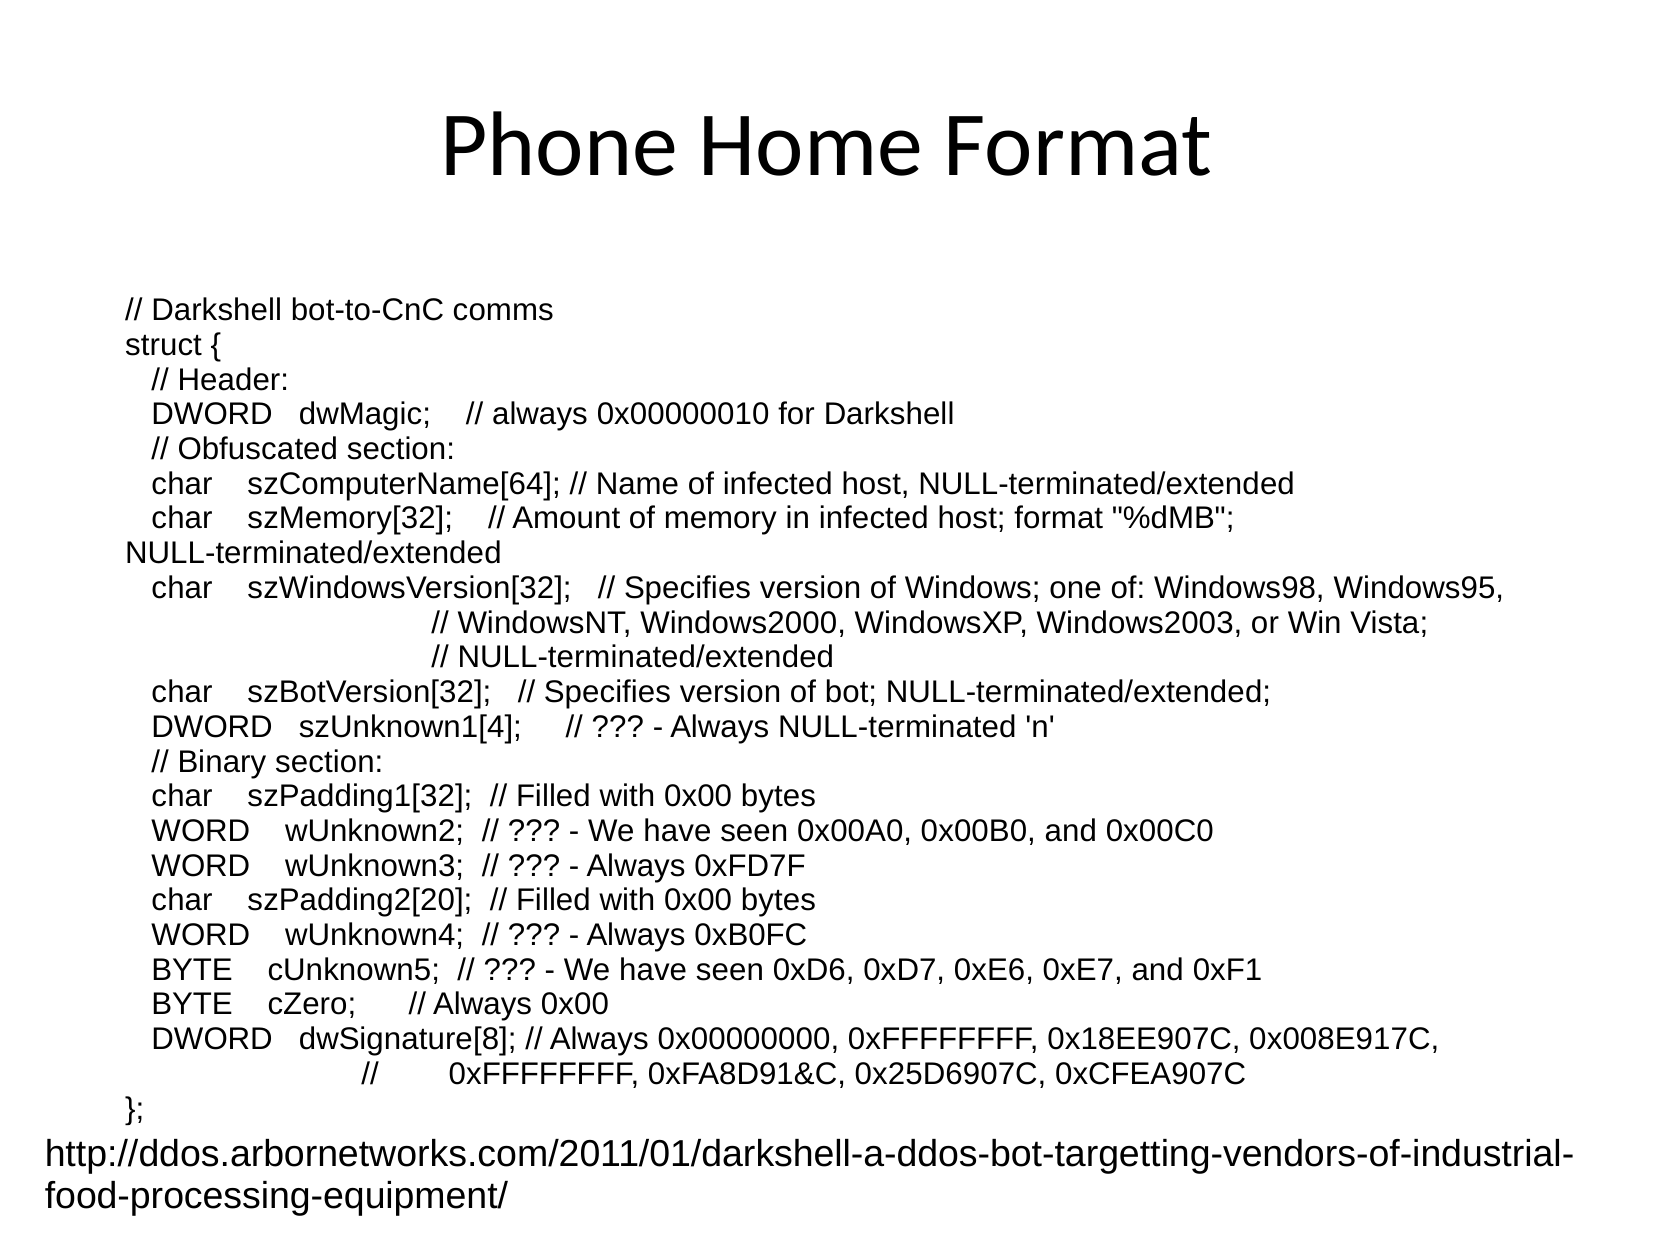

# Phone Home Format
// Darkshell bot-to-CnC comms
struct {
 // Header:
 DWORD dwMagic; // always 0x00000010 for Darkshell
 // Obfuscated section:
 char szComputerName[64]; // Name of infected host, NULL-terminated/extended
 char szMemory[32]; // Amount of memory in infected host; format "%dMB"; NULL-terminated/extended
 char szWindowsVersion[32]; // Specifies version of Windows; one of: Windows98, Windows95,
 // WindowsNT, Windows2000, WindowsXP, Windows2003, or Win Vista;
 // NULL-terminated/extended
 char szBotVersion[32]; // Specifies version of bot; NULL-terminated/extended;
 DWORD szUnknown1[4]; // ??? - Always NULL-terminated 'n'
 // Binary section:
 char szPadding1[32]; // Filled with 0x00 bytes
 WORD wUnknown2; // ??? - We have seen 0x00A0, 0x00B0, and 0x00C0
 WORD wUnknown3; // ??? - Always 0xFD7F
 char szPadding2[20]; // Filled with 0x00 bytes
 WORD wUnknown4; // ??? - Always 0xB0FC
 BYTE cUnknown5; // ??? - We have seen 0xD6, 0xD7, 0xE6, 0xE7, and 0xF1
 BYTE cZero; // Always 0x00
 DWORD dwSignature[8]; // Always 0x00000000, 0xFFFFFFFF, 0x18EE907C, 0x008E917C,
 // 0xFFFFFFFF, 0xFA8D91&C, 0x25D6907C, 0xCFEA907C
};
http://ddos.arbornetworks.com/2011/01/darkshell-a-ddos-bot-targetting-vendors-of-industrial-food-processing-equipment/